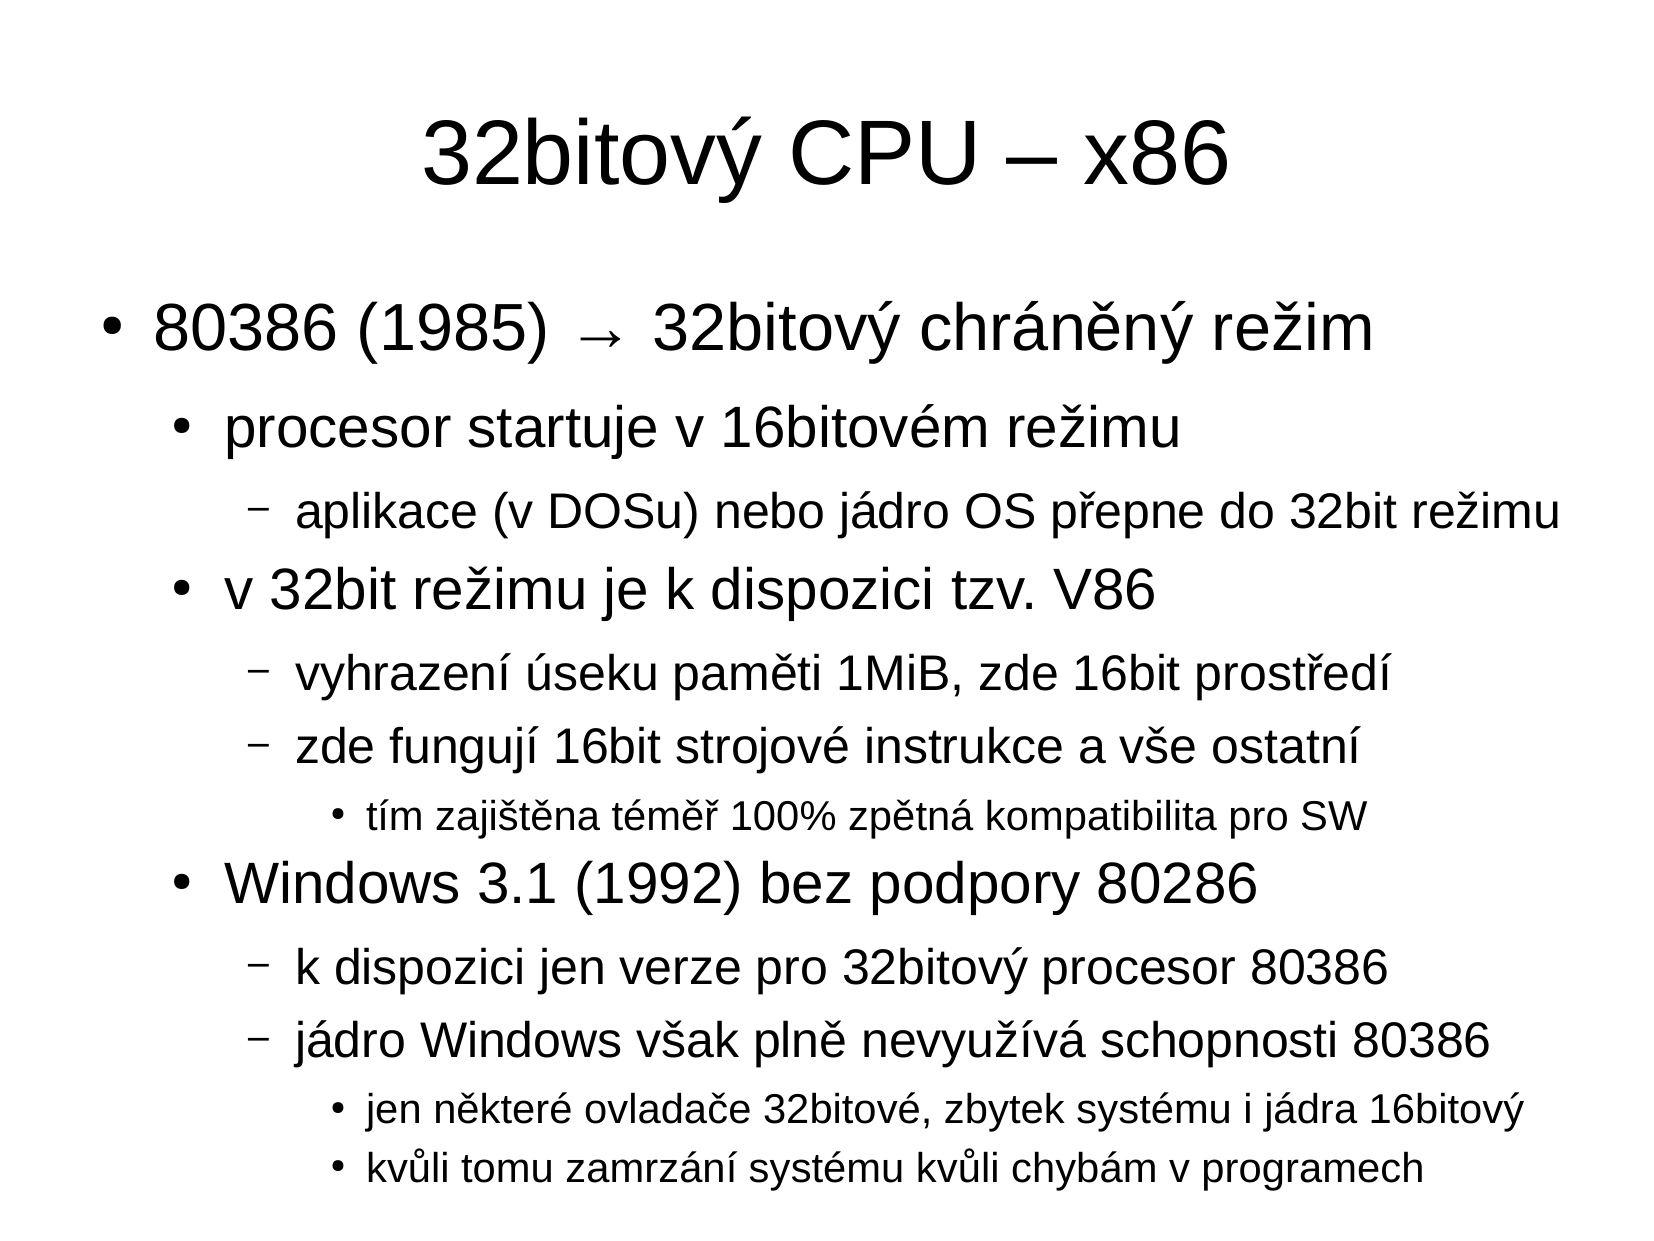

# 32bitový CPU – x86
80386 (1985) → 32bitový chráněný režim
procesor startuje v 16bitovém režimu
aplikace (v DOSu) nebo jádro OS přepne do 32bit režimu
v 32bit režimu je k dispozici tzv. V86
vyhrazení úseku paměti 1MiB, zde 16bit prostředí
zde fungují 16bit strojové instrukce a vše ostatní
tím zajištěna téměř 100% zpětná kompatibilita pro SW
Windows 3.1 (1992) bez podpory 80286
k dispozici jen verze pro 32bitový procesor 80386
jádro Windows však plně nevyužívá schopnosti 80386
jen některé ovladače 32bitové, zbytek systému i jádra 16bitový
kvůli tomu zamrzání systému kvůli chybám v programech